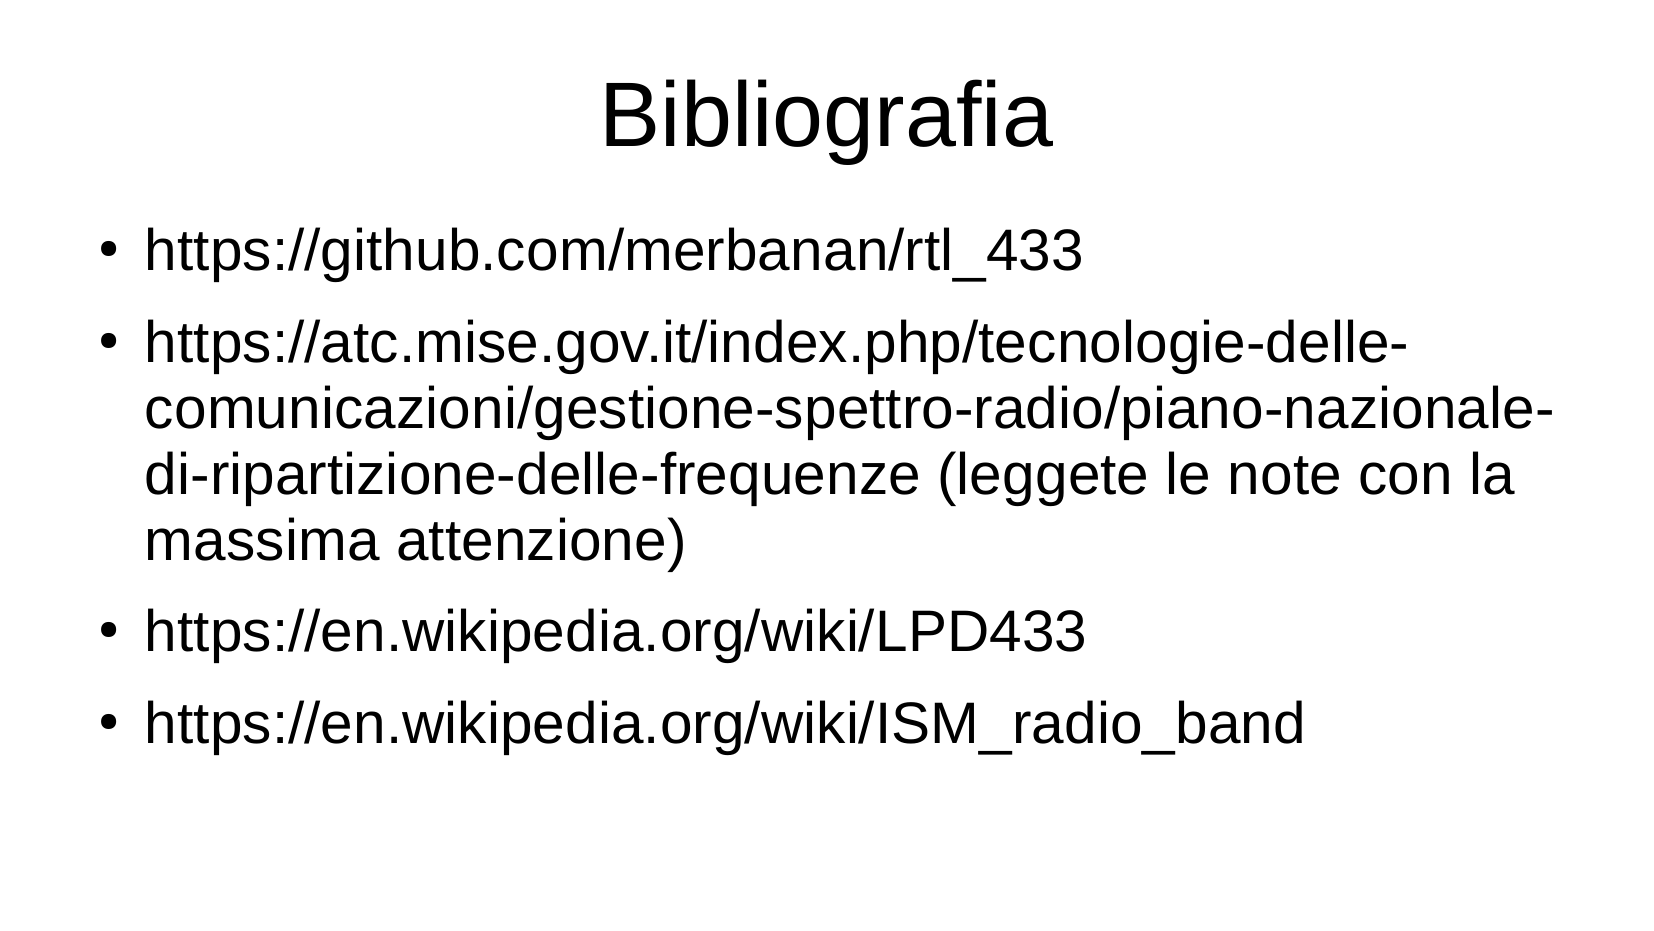

# Bibliografia
https://github.com/merbanan/rtl_433
https://atc.mise.gov.it/index.php/tecnologie-delle-comunicazioni/gestione-spettro-radio/piano-nazionale-di-ripartizione-delle-frequenze (leggete le note con la massima attenzione)
https://en.wikipedia.org/wiki/LPD433
https://en.wikipedia.org/wiki/ISM_radio_band